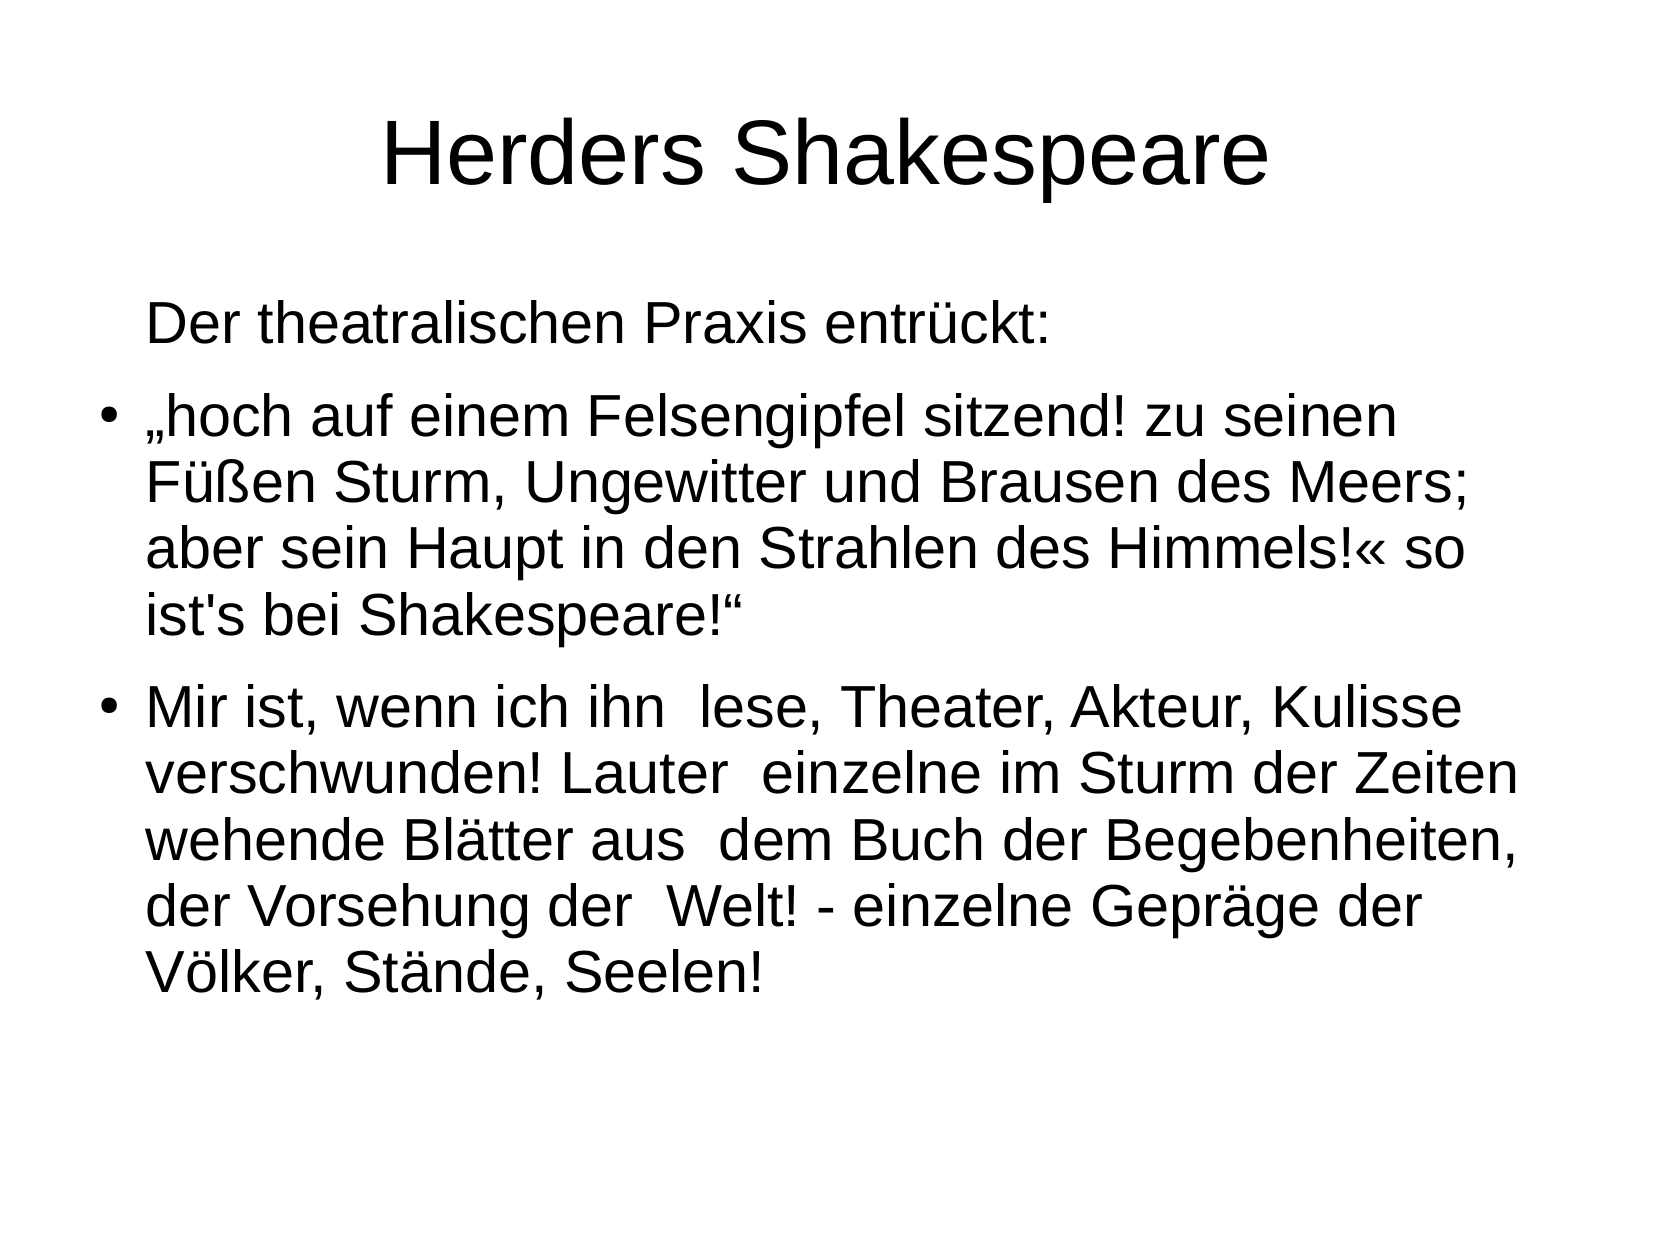

# Herders Shakespeare
Der theatralischen Praxis entrückt:
„hoch auf einem Felsengipfel sitzend! zu seinen Füßen Sturm, Ungewitter und Brausen des Meers; aber sein Haupt in den Strahlen des Himmels!« so ist's bei Shakespeare!“
Mir ist, wenn ich ihn lese, Theater, Akteur, Kulisse verschwunden! Lauter einzelne im Sturm der Zeiten wehende Blätter aus dem Buch der Begebenheiten, der Vorsehung der Welt! - einzelne Gepräge der Völker, Stände, Seelen!